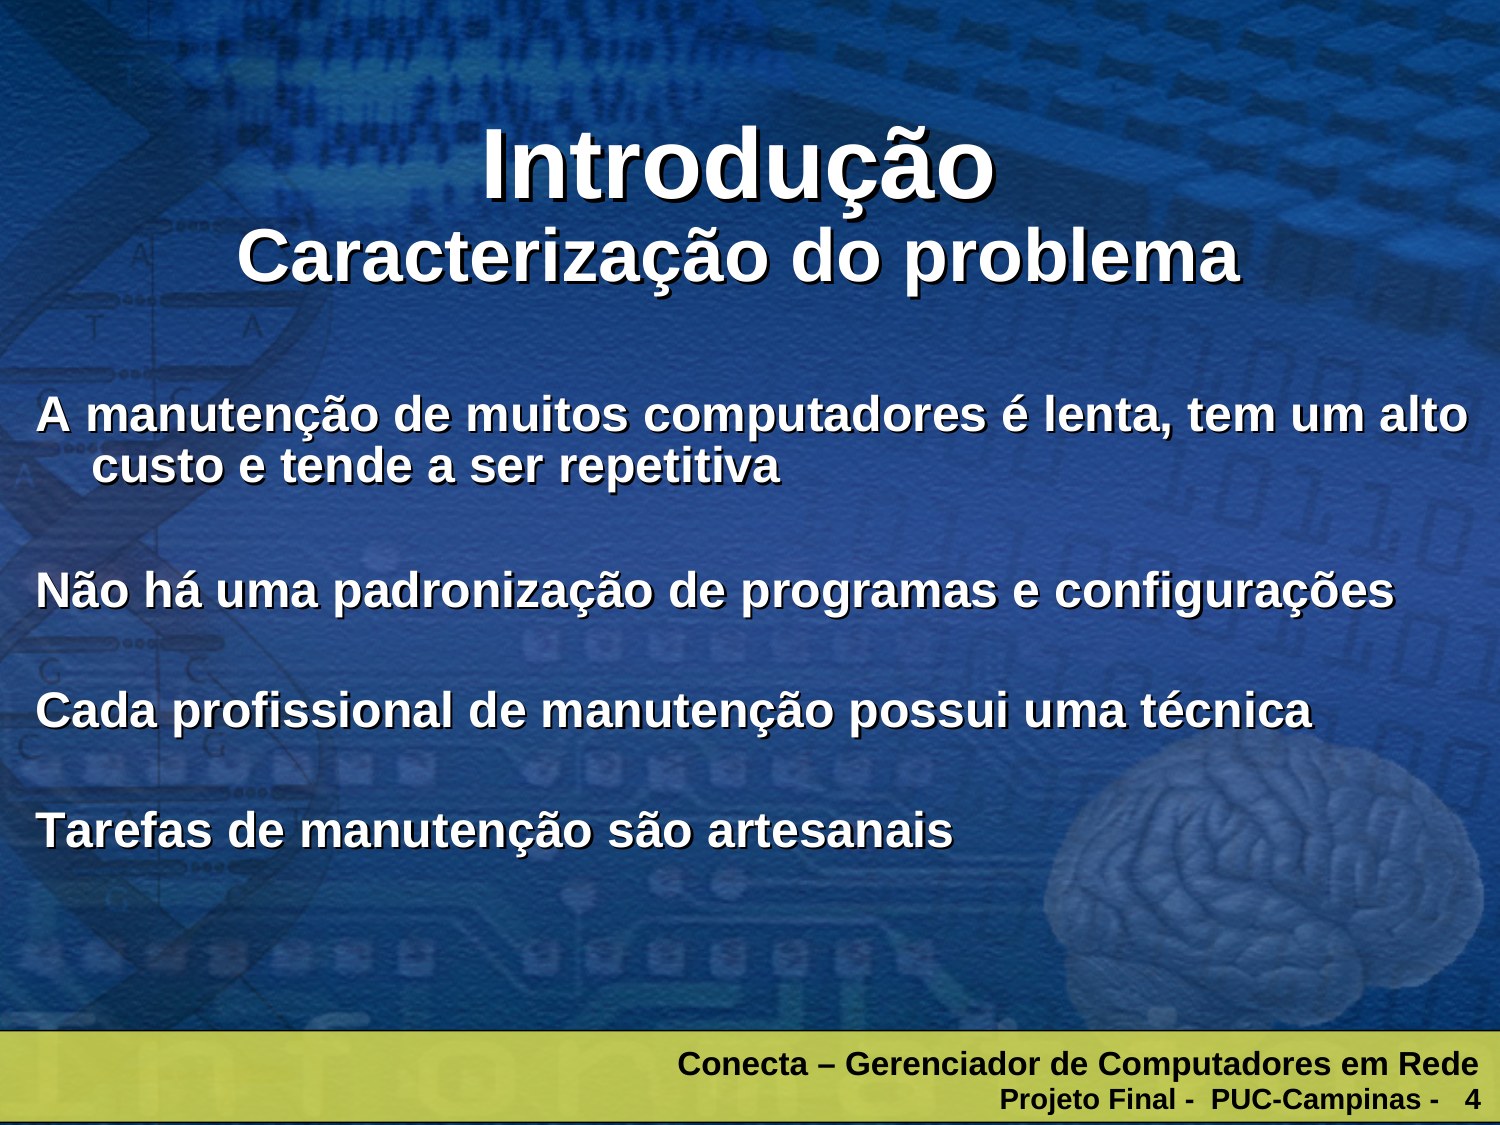

# Introdução Caracterização do problema
A manutenção de muitos computadores é lenta, tem um alto custo e tende a ser repetitiva
Não há uma padronização de programas e configurações
Cada profissional de manutenção possui uma técnica
Tarefas de manutenção são artesanais